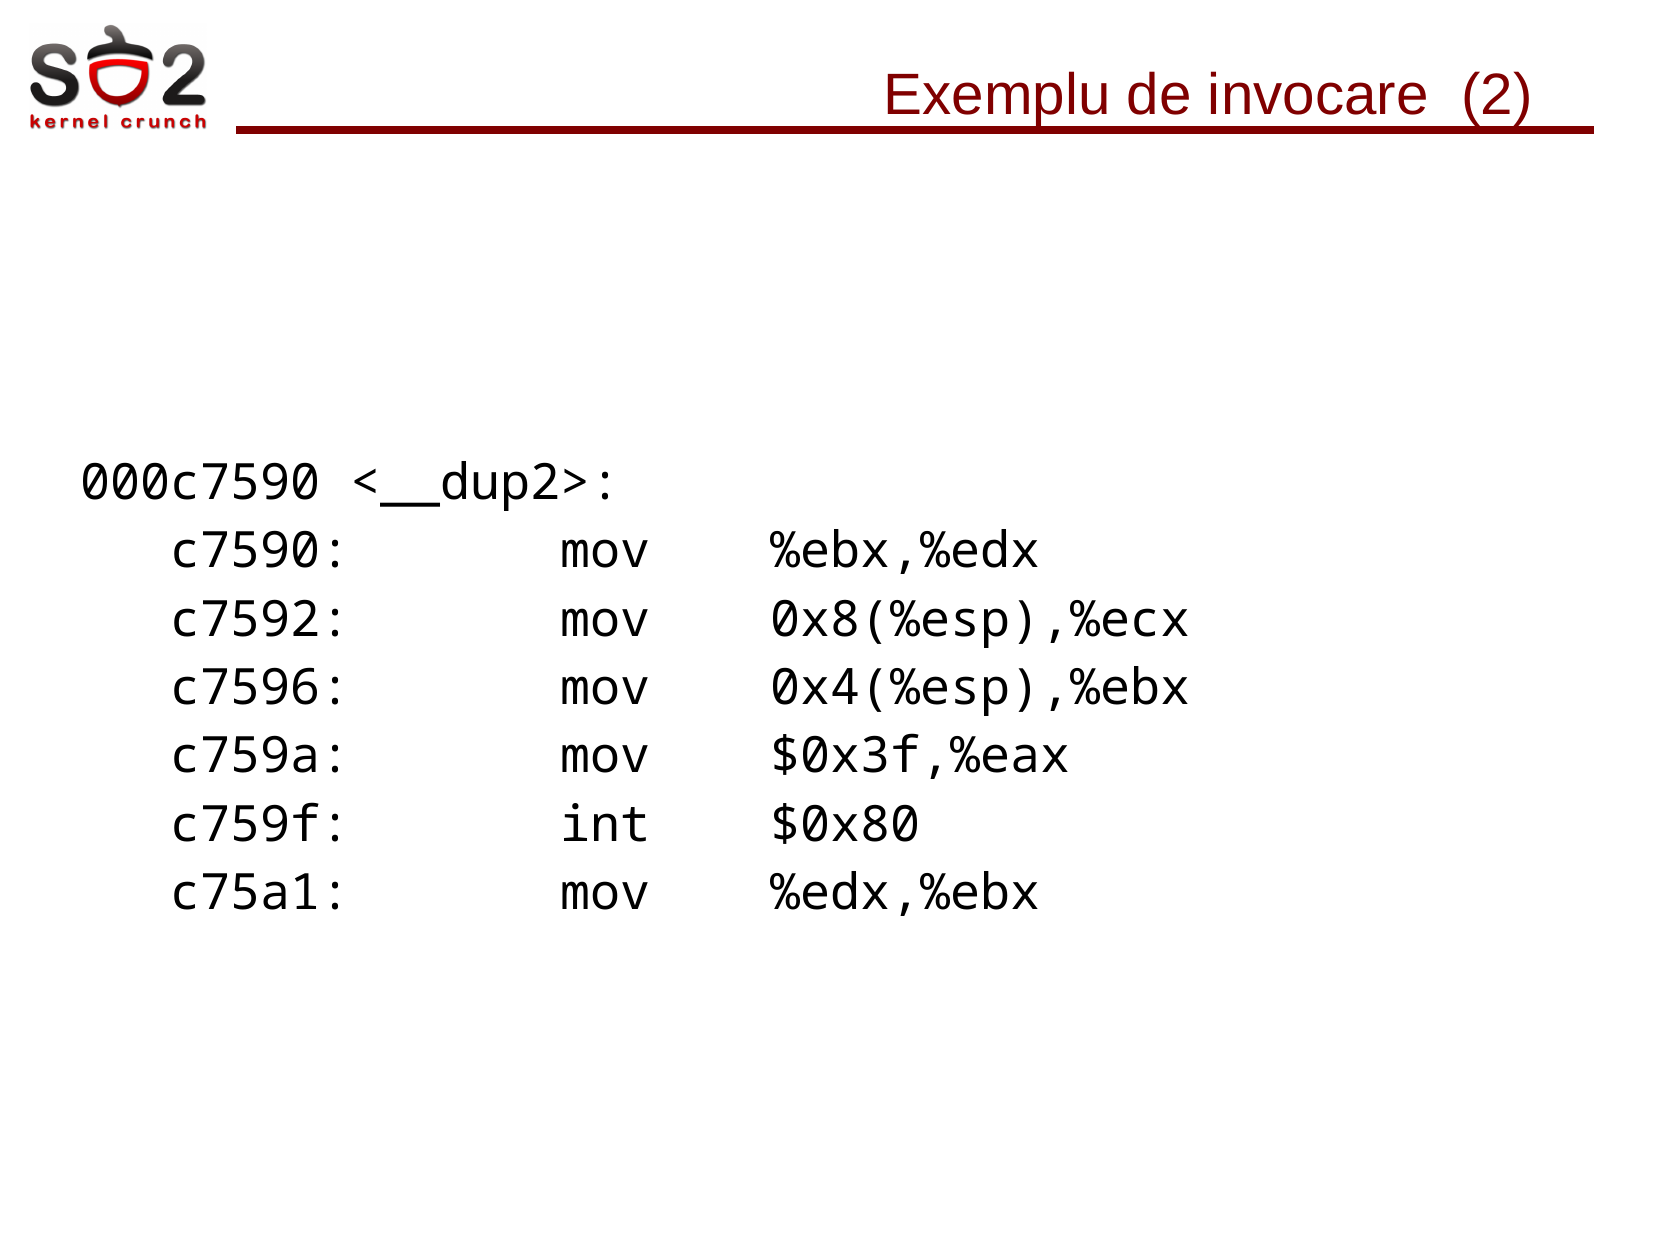

# Exemplu de invocare (2)
000c7590 <__dup2>:
 c7590: mov %ebx,%edx
 c7592: mov 0x8(%esp),%ecx
 c7596: mov 0x4(%esp),%ebx
 c759a: mov $0x3f,%eax
 c759f: int $0x80
 c75a1: mov %edx,%ebx